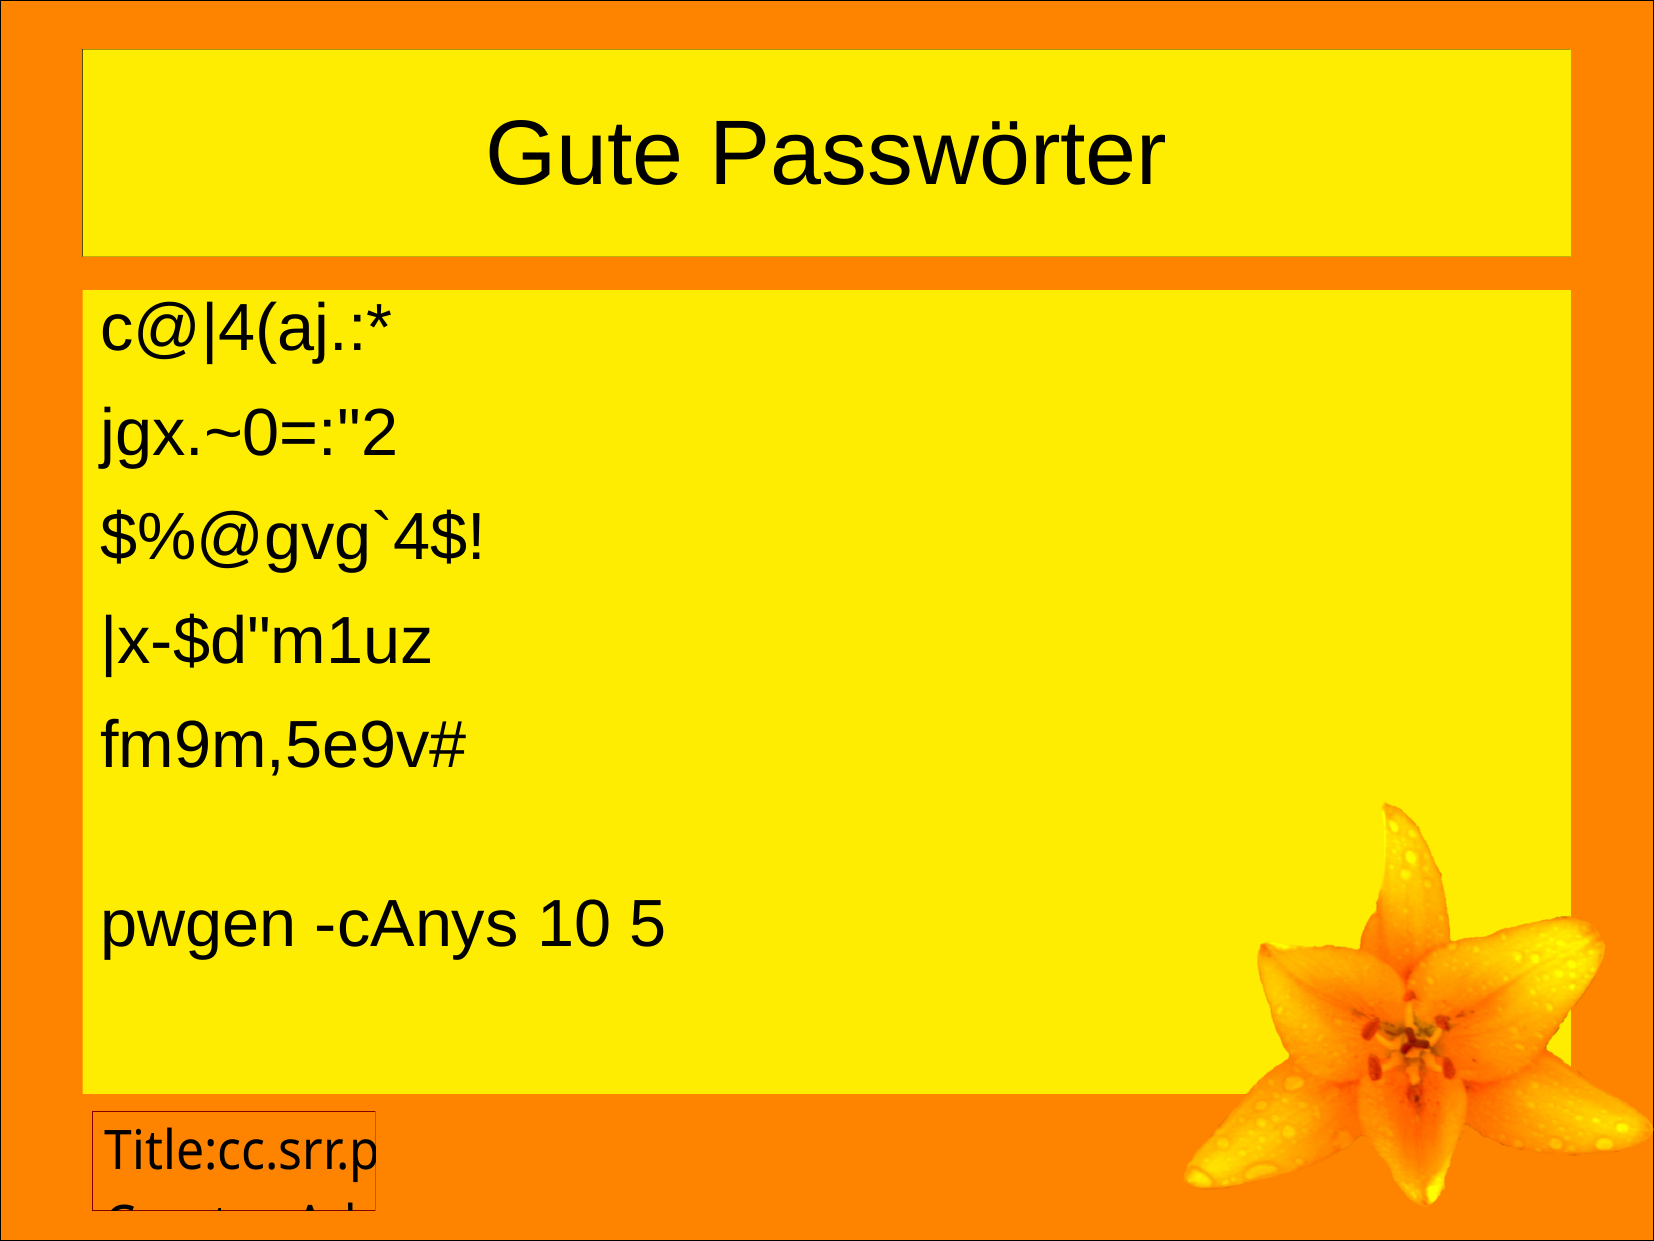

# Gute Passwörter
c@|4(aj.:*
jgx.~0=:"2
$%@gvg`4$!
|x-$d"m1uz
fm9m,5e9v#
pwgen -cAnys 10 5